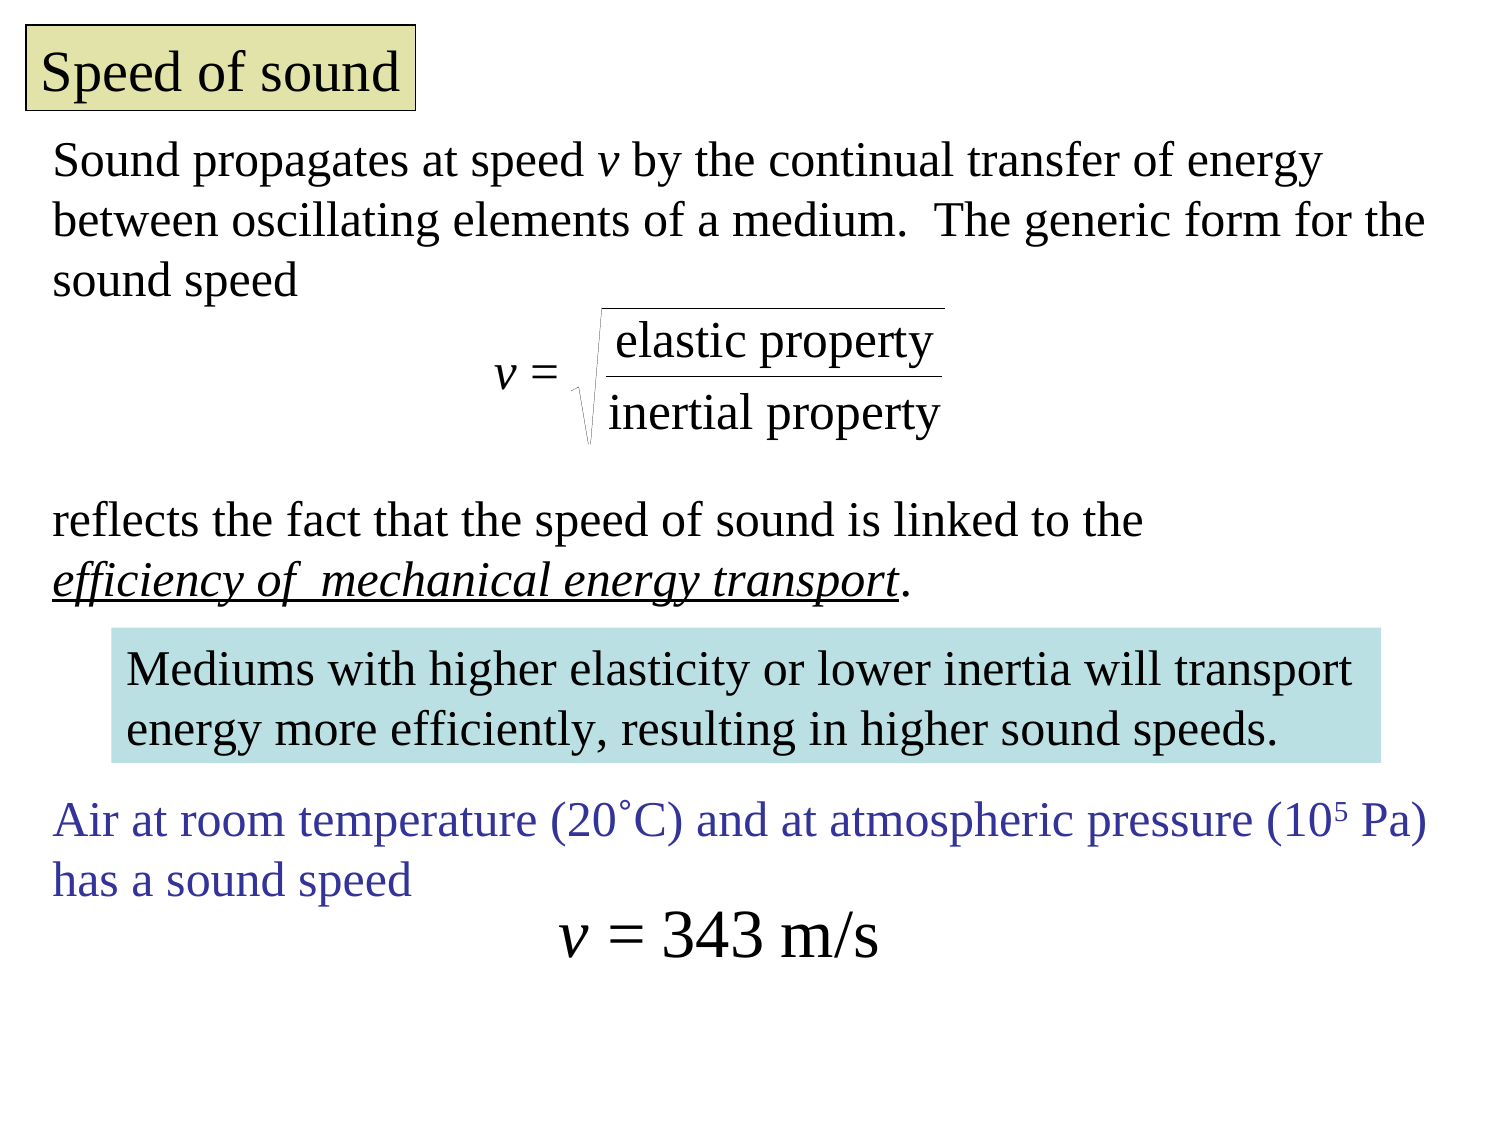

Speed of sound
Sound propagates at speed v by the continual transfer of energy between oscillating elements of a medium. The generic form for the sound speed
reflects the fact that the speed of sound is linked to the
efficiency of mechanical energy transport.
Air at room temperature (20˚C) and at atmospheric pressure (105 Pa)
has a sound speed
Mediums with higher elasticity or lower inertia will transport
energy more efficiently, resulting in higher sound speeds.